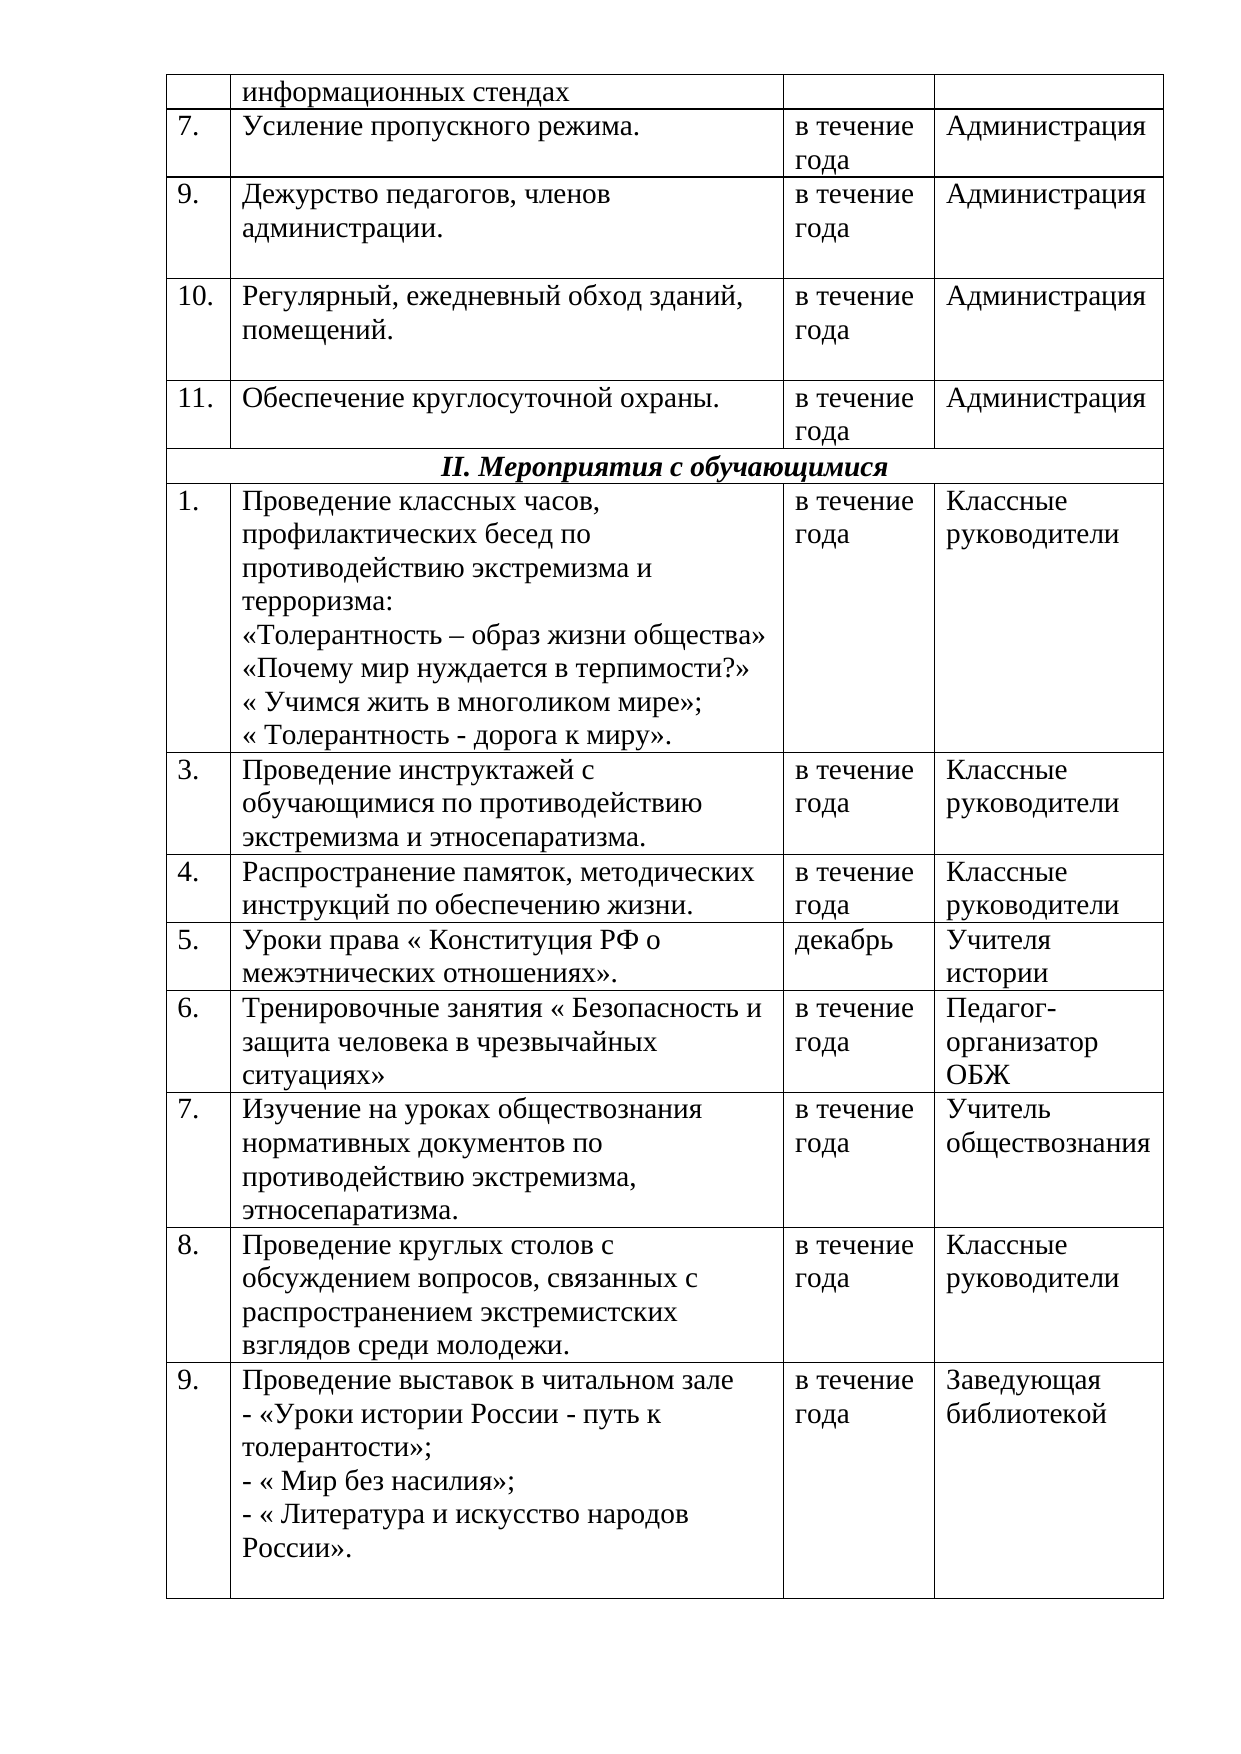

информационных стендах
7.
Усиление пропускного режима.
в течение
Администрация
года
9.
Дежурство педагогов, членов
в течение
Администрация
администрации.
года
10.
Регулярный, ежедневный обход зданий,
в течение
Администрация
помещений.
года
11.
Обеспечение круглосуточной охраны.
в течение
Администрация
года
II. Мероприятия с обучающимися
1.
Проведение классных часов,
в течение
Классные
профилактических бесед по
года
руководители
противодействию экстремизма и
терроризма:
«Толерантность – образ жизни общества»
«Почему мир нуждается в терпимости?»
« Учимся жить в многоликом мире»;
« Толерантность - дорога к миру».
3.
Проведение инструктажей с
в течение
Классные
обучающимися по противодействию
года
руководители
экстремизма и этносепаратизма.
4.
Распространение памяток, методических
в течение
Классные
инструкций по обеспечению жизни.
года
руководители
5.
Уроки права « Конституция РФ о
декабрь
Учителя
межэтнических отношениях».
истории
6.
Тренировочные занятия « Безопасность и
в течение
Педагог-
защита человека в чрезвычайных
года
организатор
ситуациях»
ОБЖ
7.
Изучение на уроках обществознания
в течение
Учитель
нормативных документов по
года
обществознания
противодействию экстремизма,
этносепаратизма.
8.
Проведение круглых столов с
в течение
Классные
обсуждением вопросов, связанных с
года
руководители
распространением экстремистских
взглядов среди молодежи.
9.
Проведение выставок в читальном зале
в течение
Заведующая
- «Уроки истории России - путь к
года
библиотекой
толерантости»;
- « Мир без насилия»;
- « Литература и искусство народов
России».